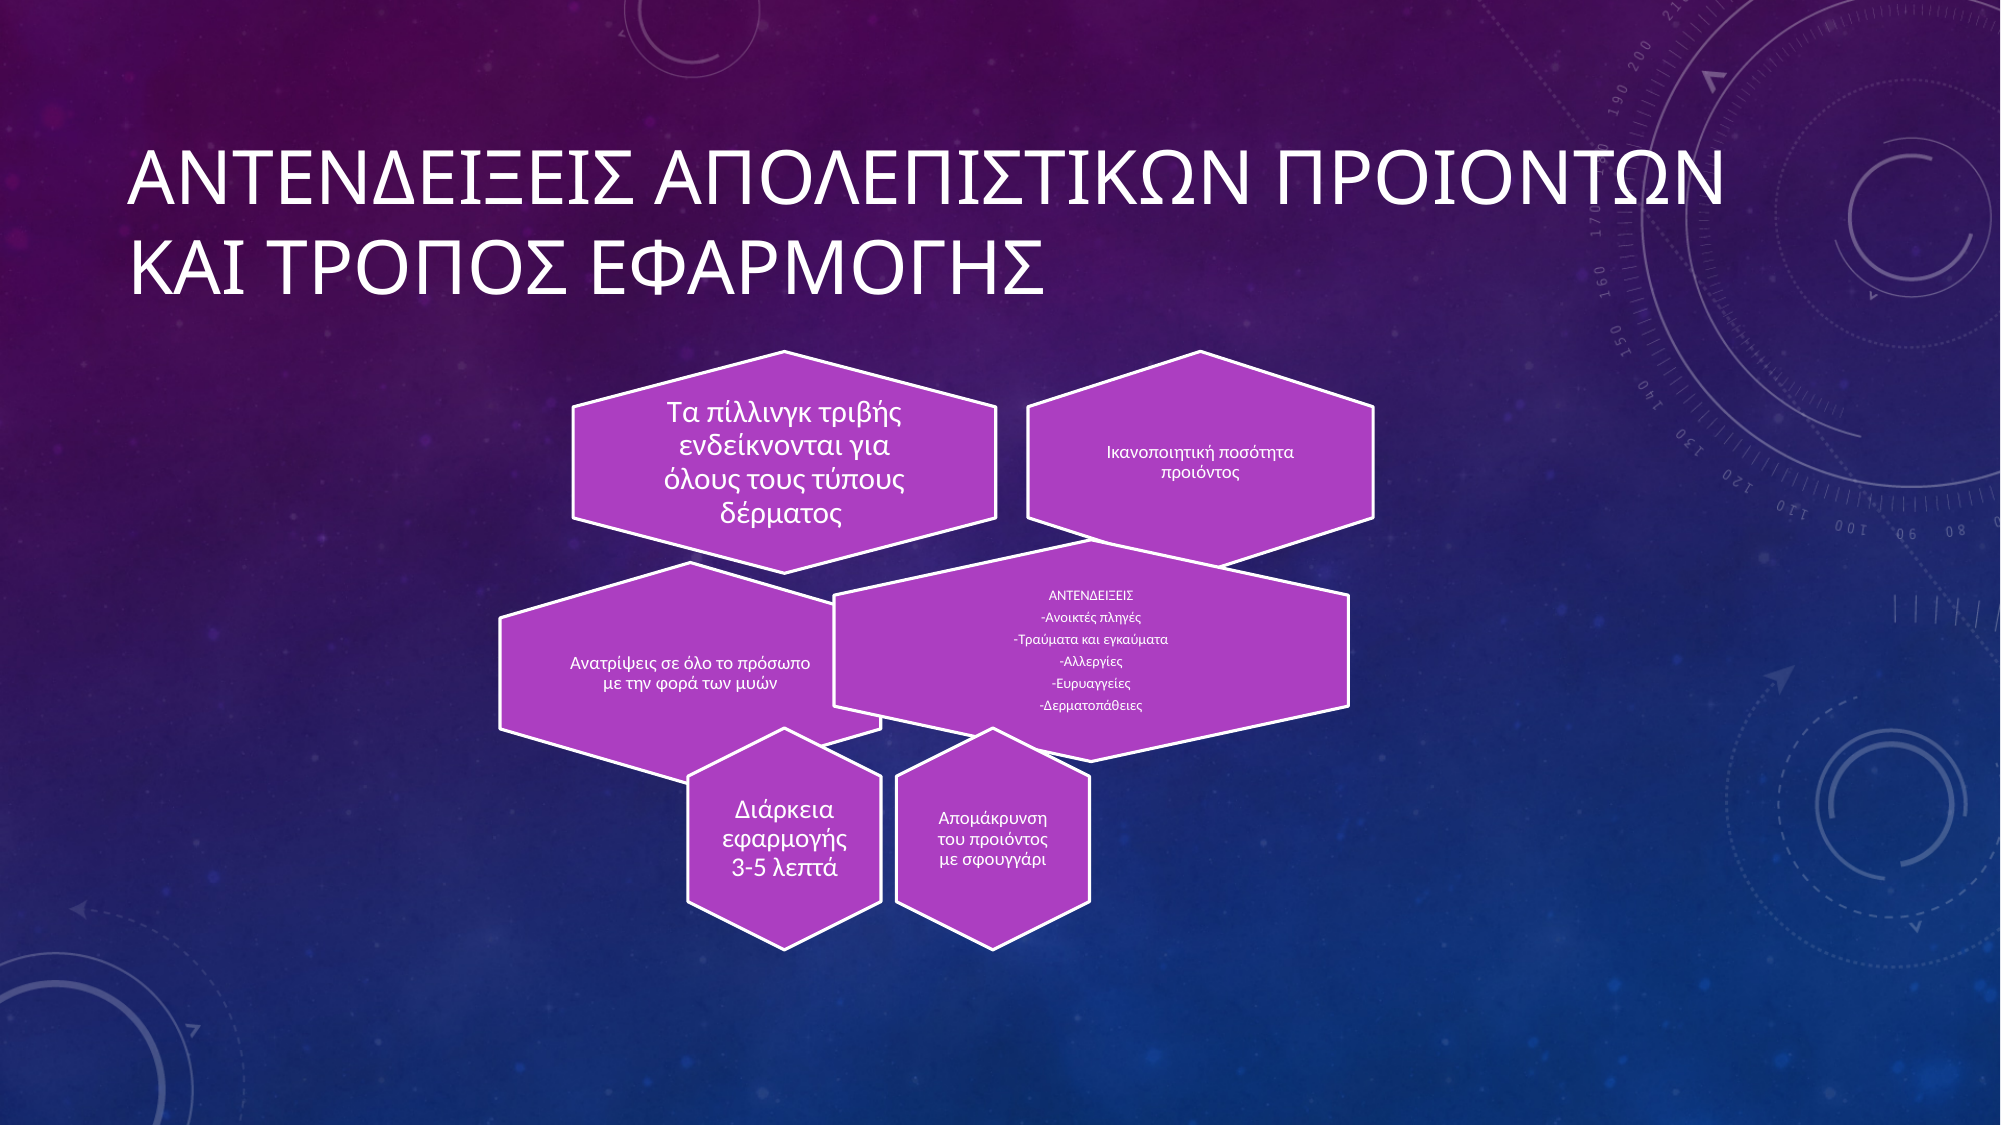

# Αντενδειξεισ απολεπιστικων προιοντων και τροποσ εφαρμογησ
Ικανοποιητική ποσότητα προιόντος
Τα πίλλινγκ τριβής ενδείκνονται για όλους τους τύπους δέρματος
ΑΝΤΕΝΔΕΙΞΕΙΣ
-Ανοικτές πληγές
-Τραύματα και εγκαύματα
-Αλλεργίες
-Ευρυαγγείες
-Δερματοπάθειες
Ανατρίψεις σε όλο το πρόσωπο με την φορά των μυών
Διάρκεια εφαρμογής 3-5 λεπτά
Απομάκρυνση του προιόντος με σφουγγάρι